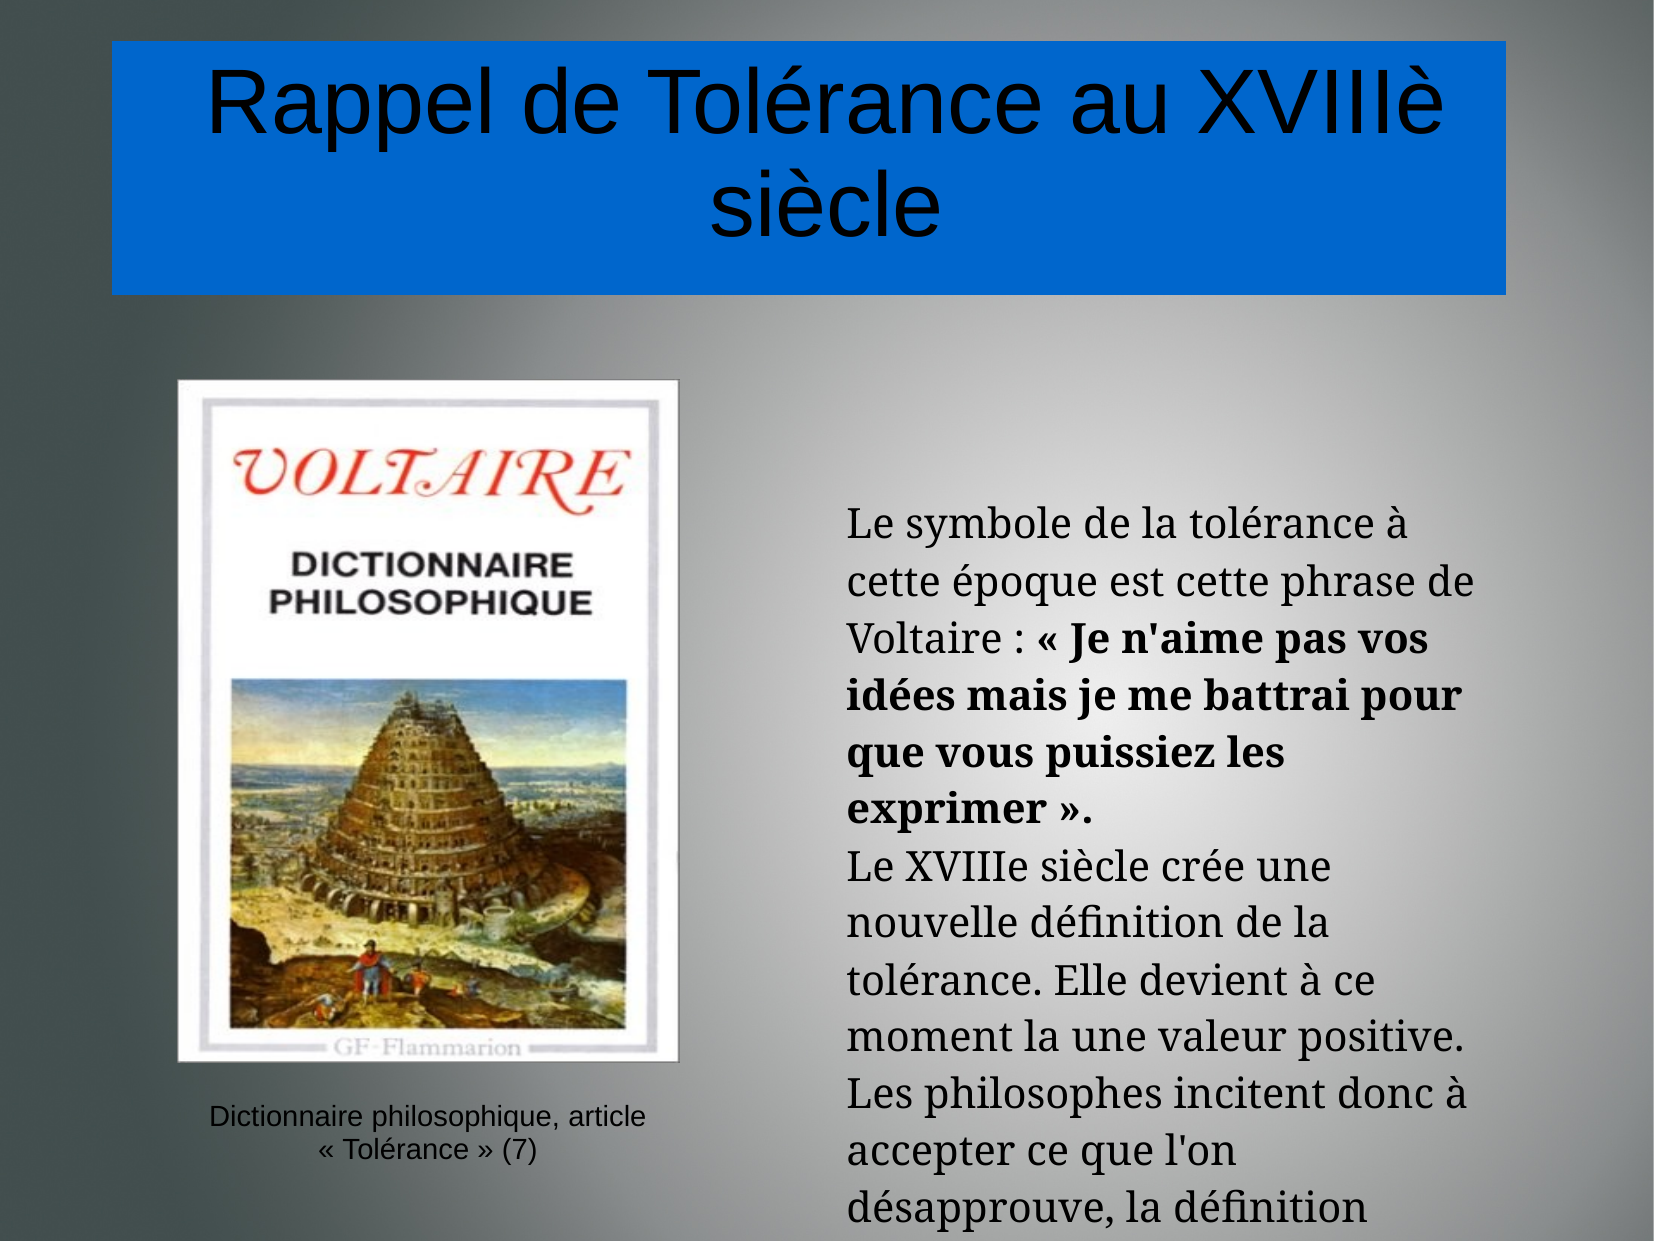

| |
| --- |
# Rappel de Tolérance au XVIIIè siècle
Le symbole de la tolérance à cette époque est cette phrase de Voltaire : « Je n'aime pas vos idées mais je me battrai pour que vous puissiez les exprimer ».
Le XVIIIe siècle crée une nouvelle définition de la tolérance. Elle devient à ce moment la une valeur positive. Les philosophes incitent donc à accepter ce que l'on désapprouve, la définition même de la tolérance.
Dictionnaire philosophique, article « Tolérance » (7)